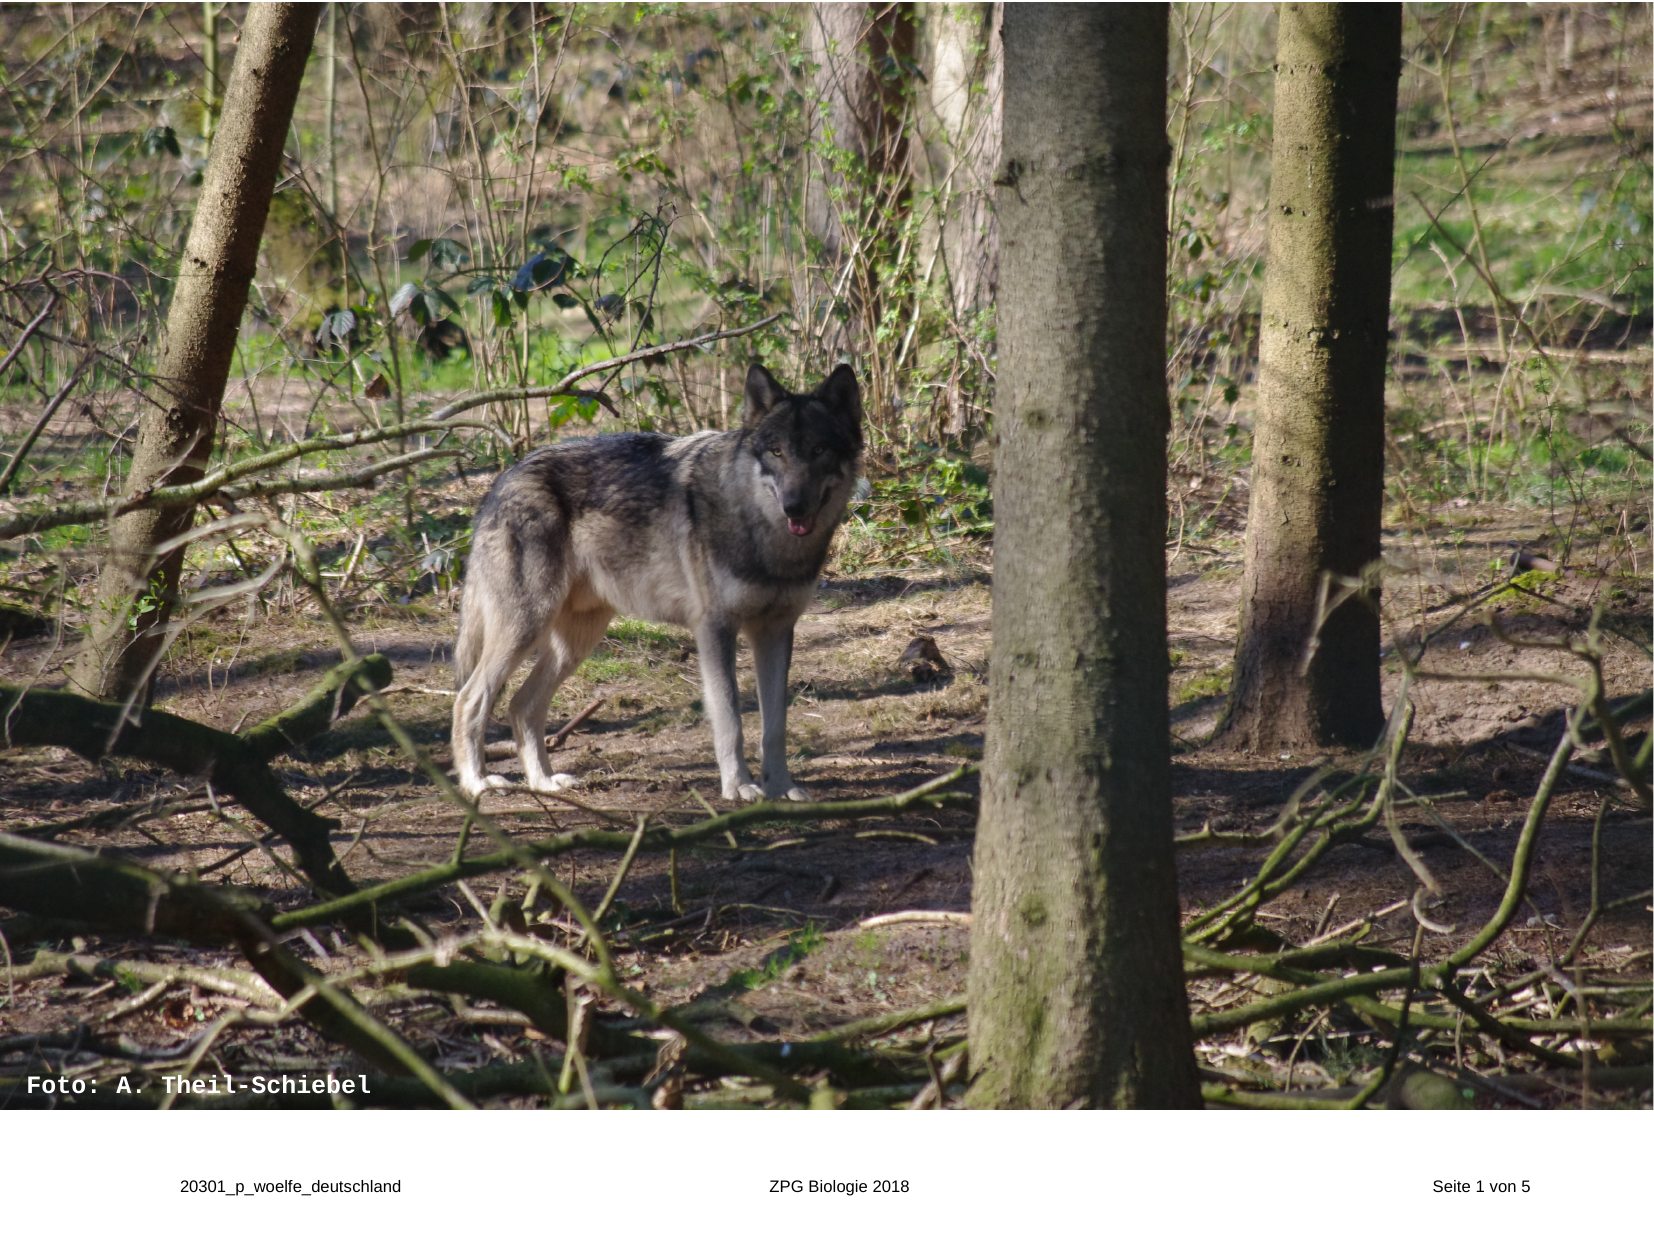

Foto: A. Theil-Schiebel
20301_p_woelfe_deutschland					ZPG Biologie 2018								Seite 1 von 5